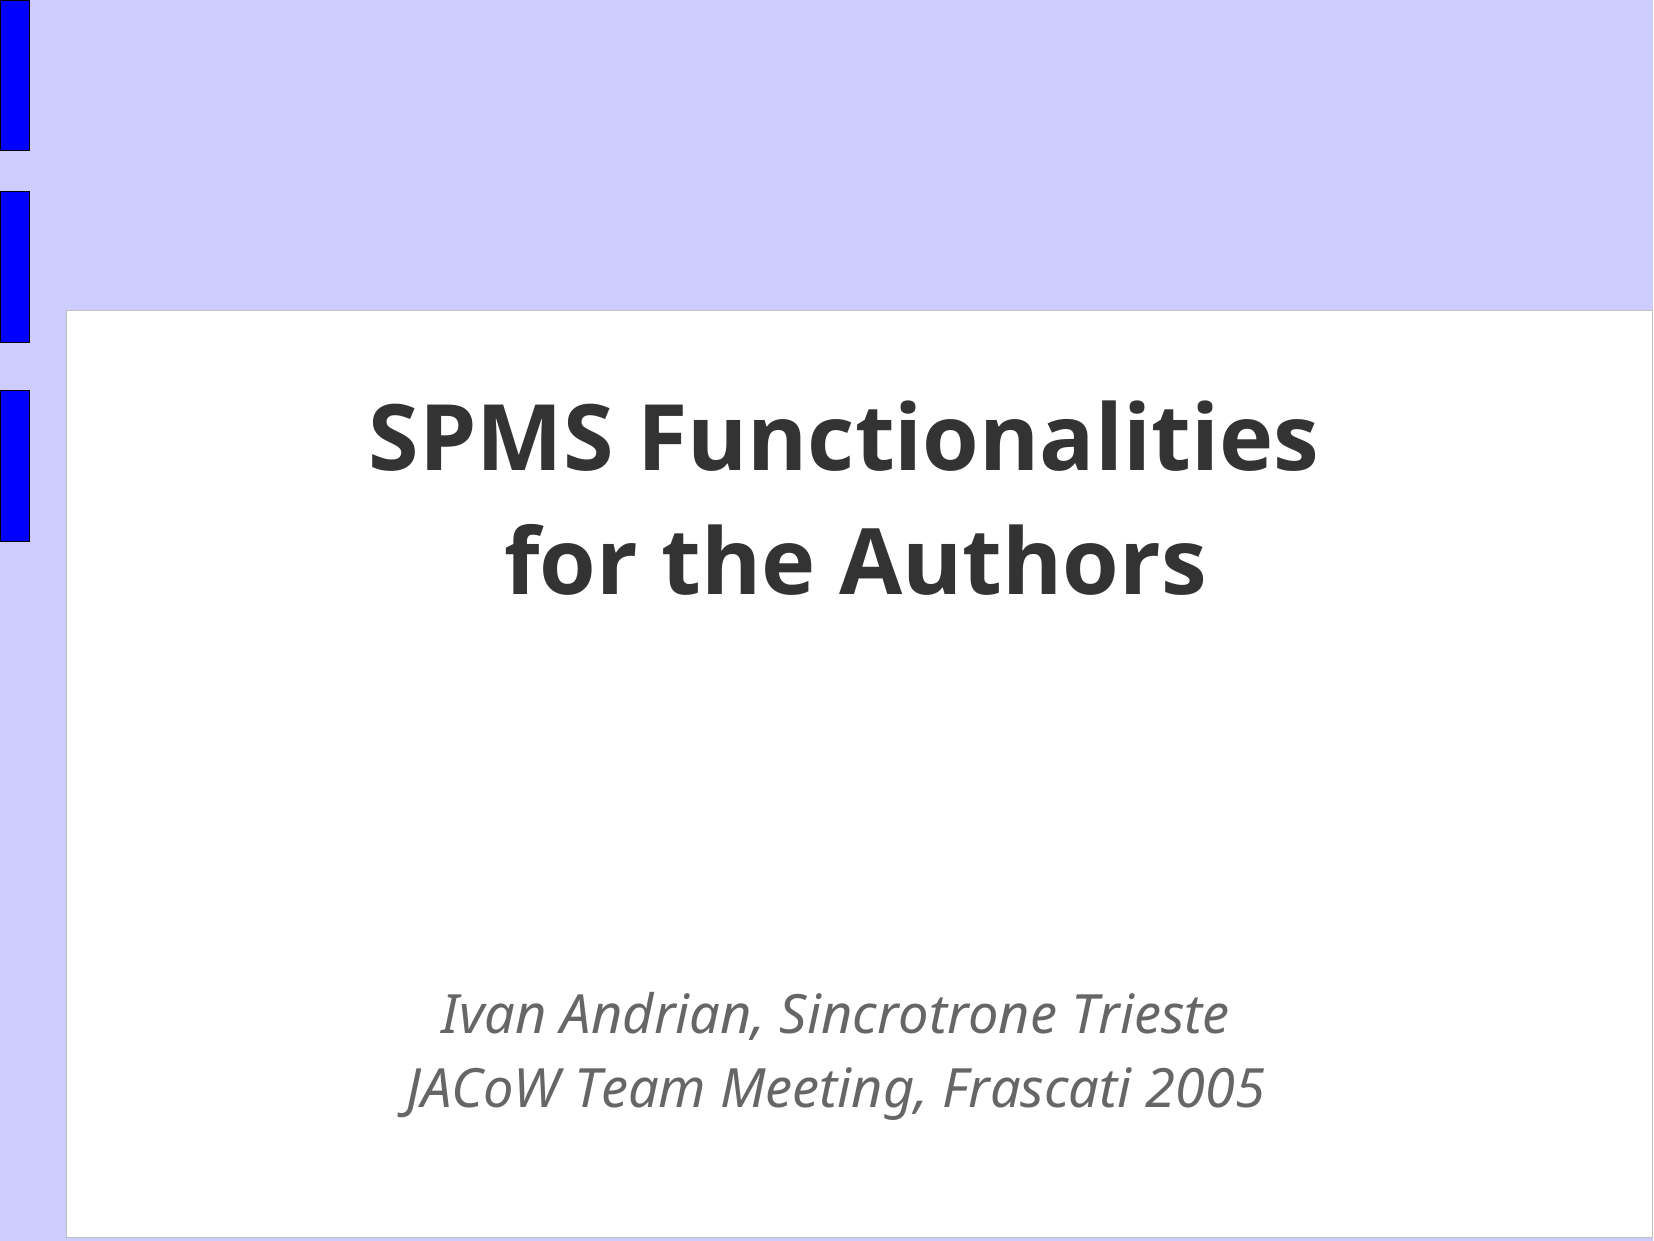

# SPMS Functionalities for the Authors
Ivan Andrian, Sincrotrone Trieste
JACoW Team Meeting, Frascati 2005